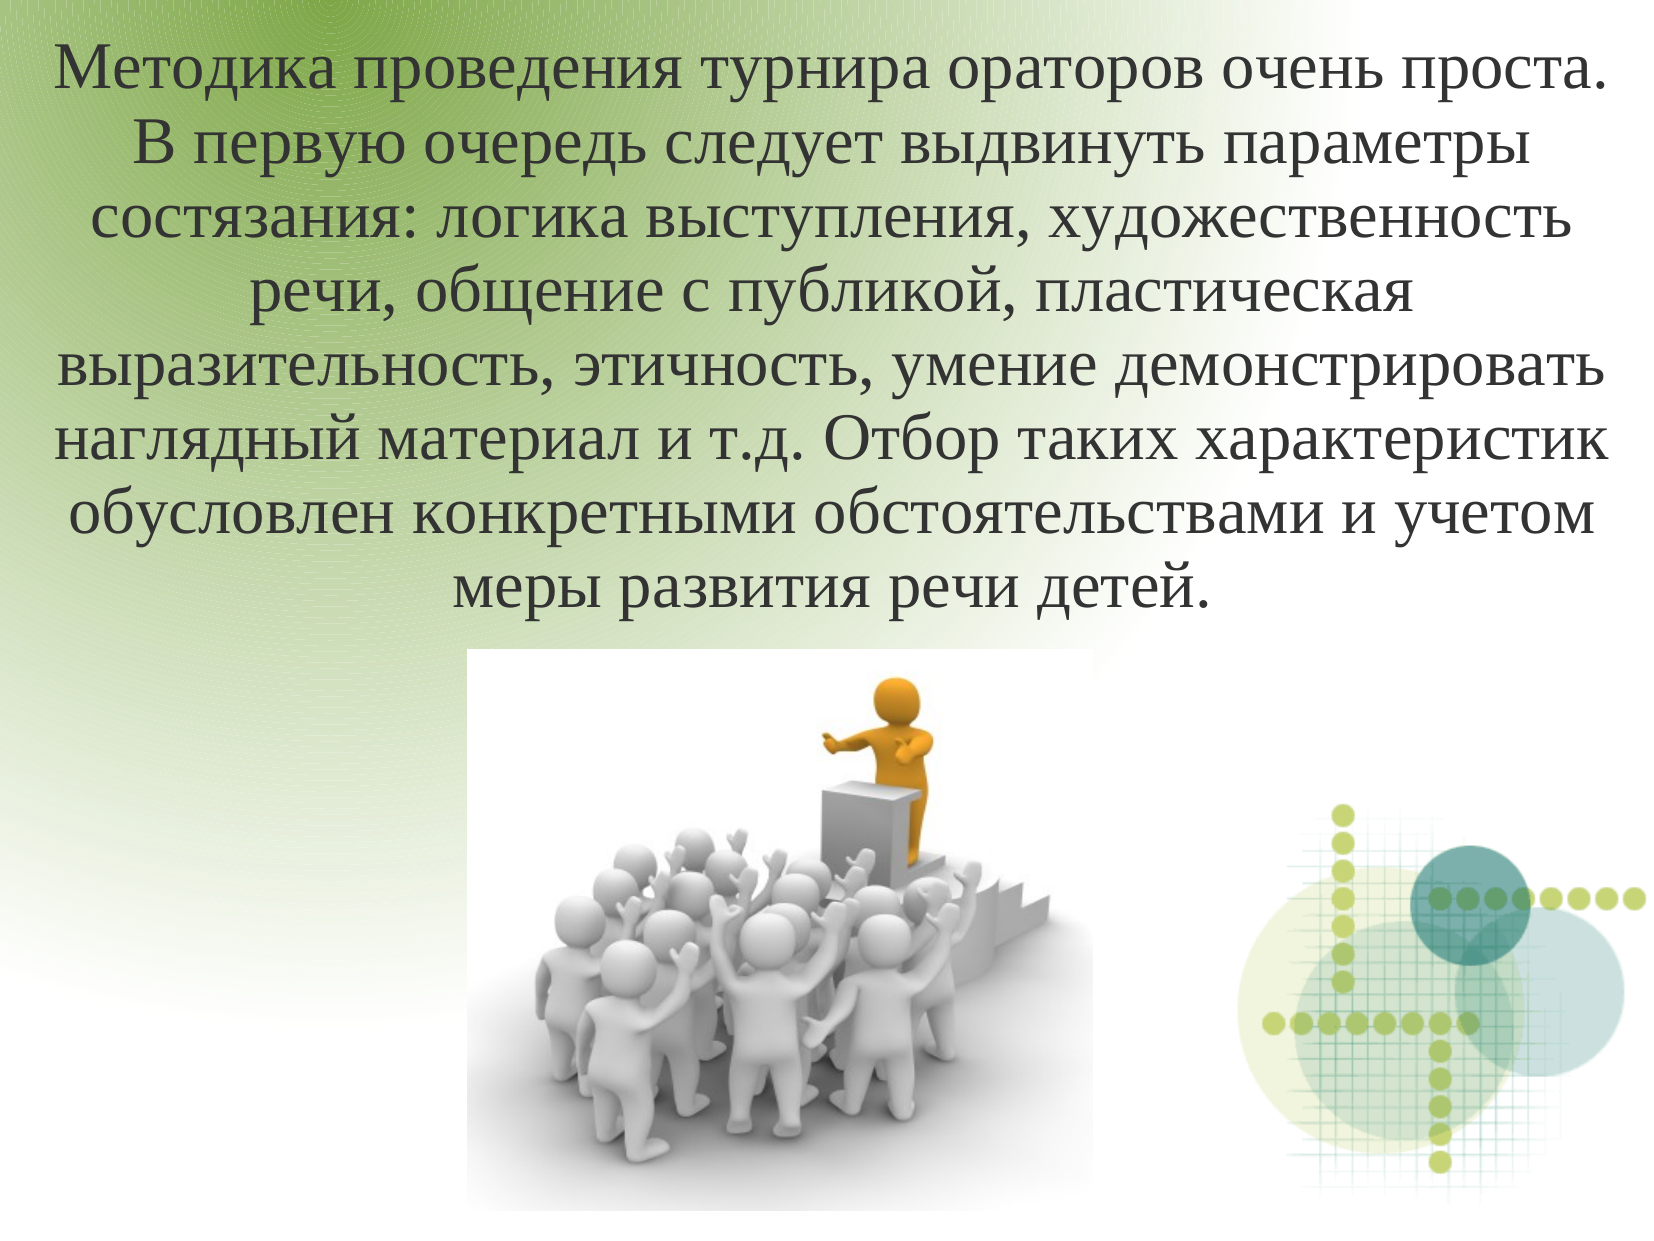

# Методика проведения турнира ораторов очень проста. В первую очередь следует выдвинуть параметры состязания: логика выступления, художественность речи, общение с публикой, пластическая выразительность, этичность, умение демонстрировать наглядный материал и т.д. Отбор таких характеристик обусловлен конкретными обстоятельствами и учетом меры развития речи детей.